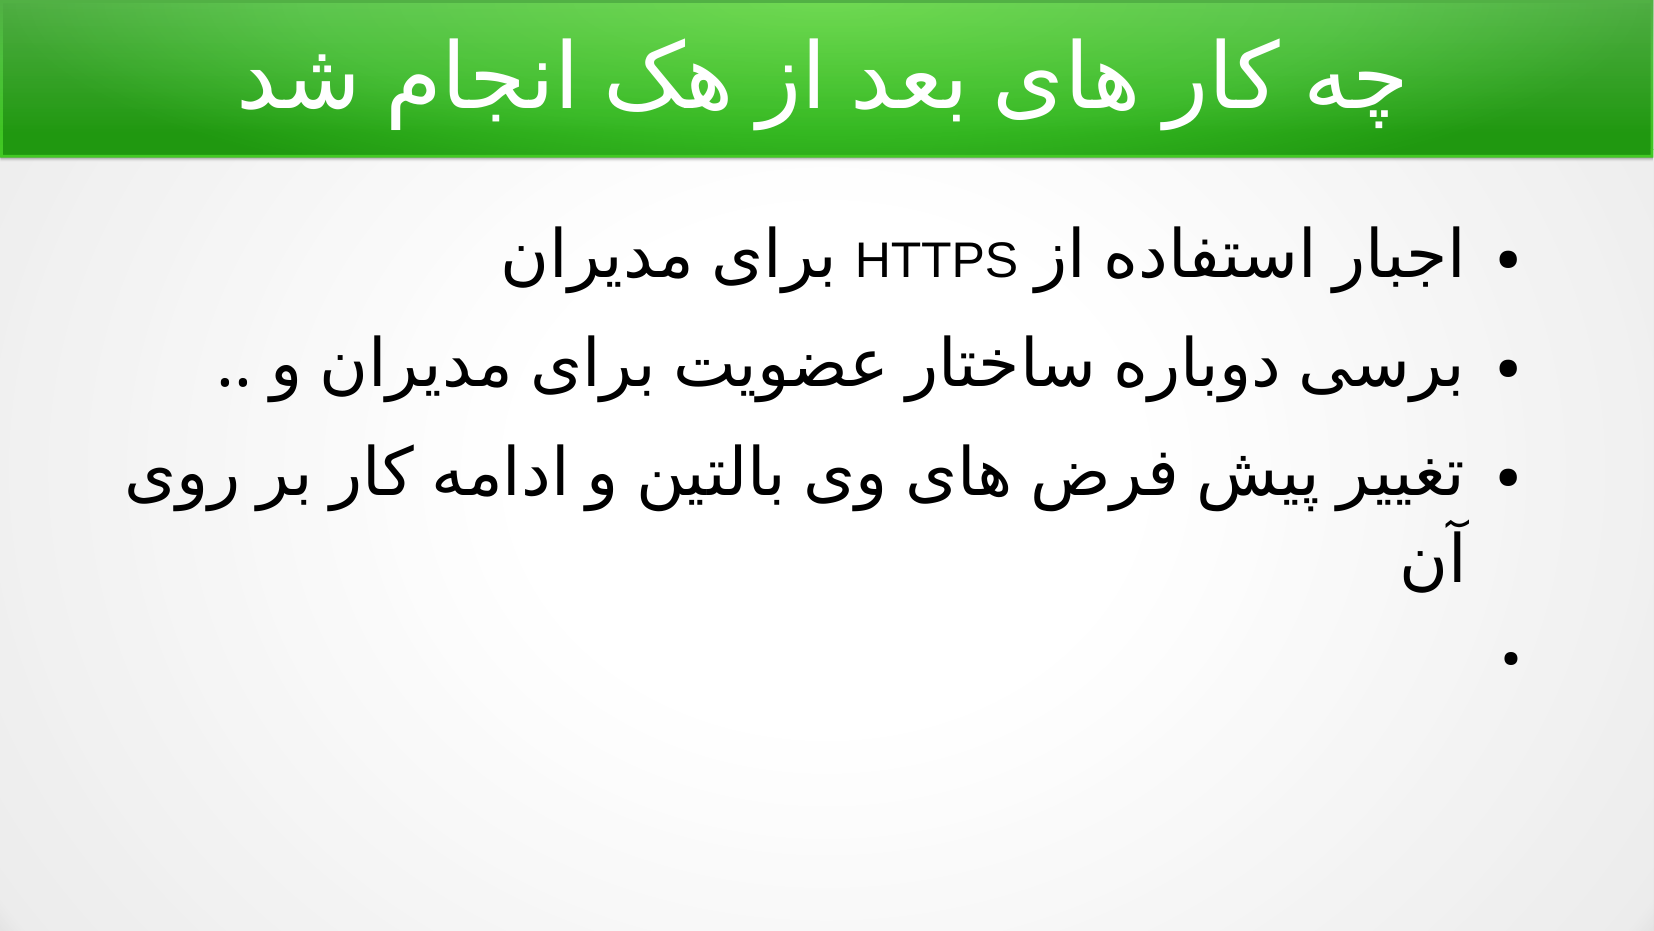

# چه کار های بعد از هک انجام شد
اجبار استفاده از HTTPS برای مدیران
برسی دوباره ساختار عضویت برای مدیران و ..
تغییر پیش فرض های وی بالتین و ادامه کار بر روی آن